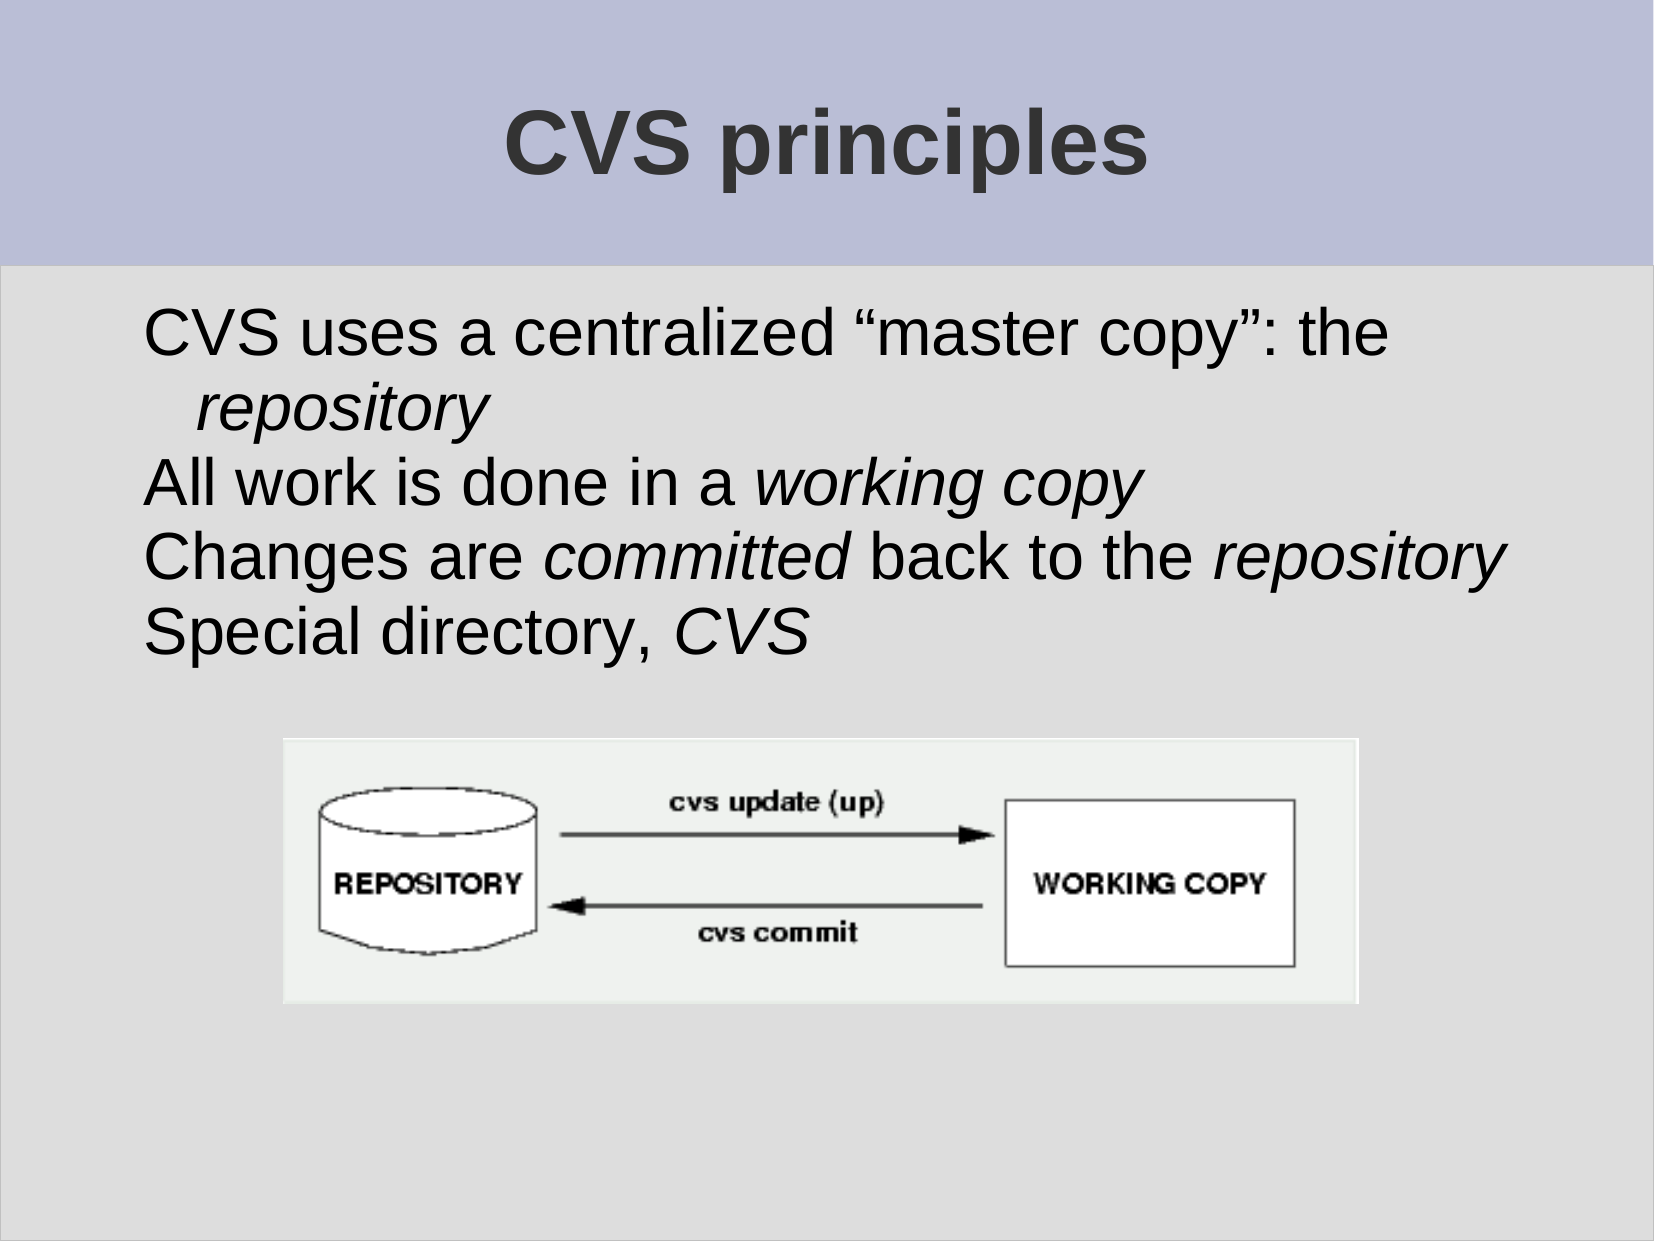

# CVS principles
CVS uses a centralized “master copy”: the repository
All work is done in a working copy
Changes are committed back to the repository
Special directory, CVS